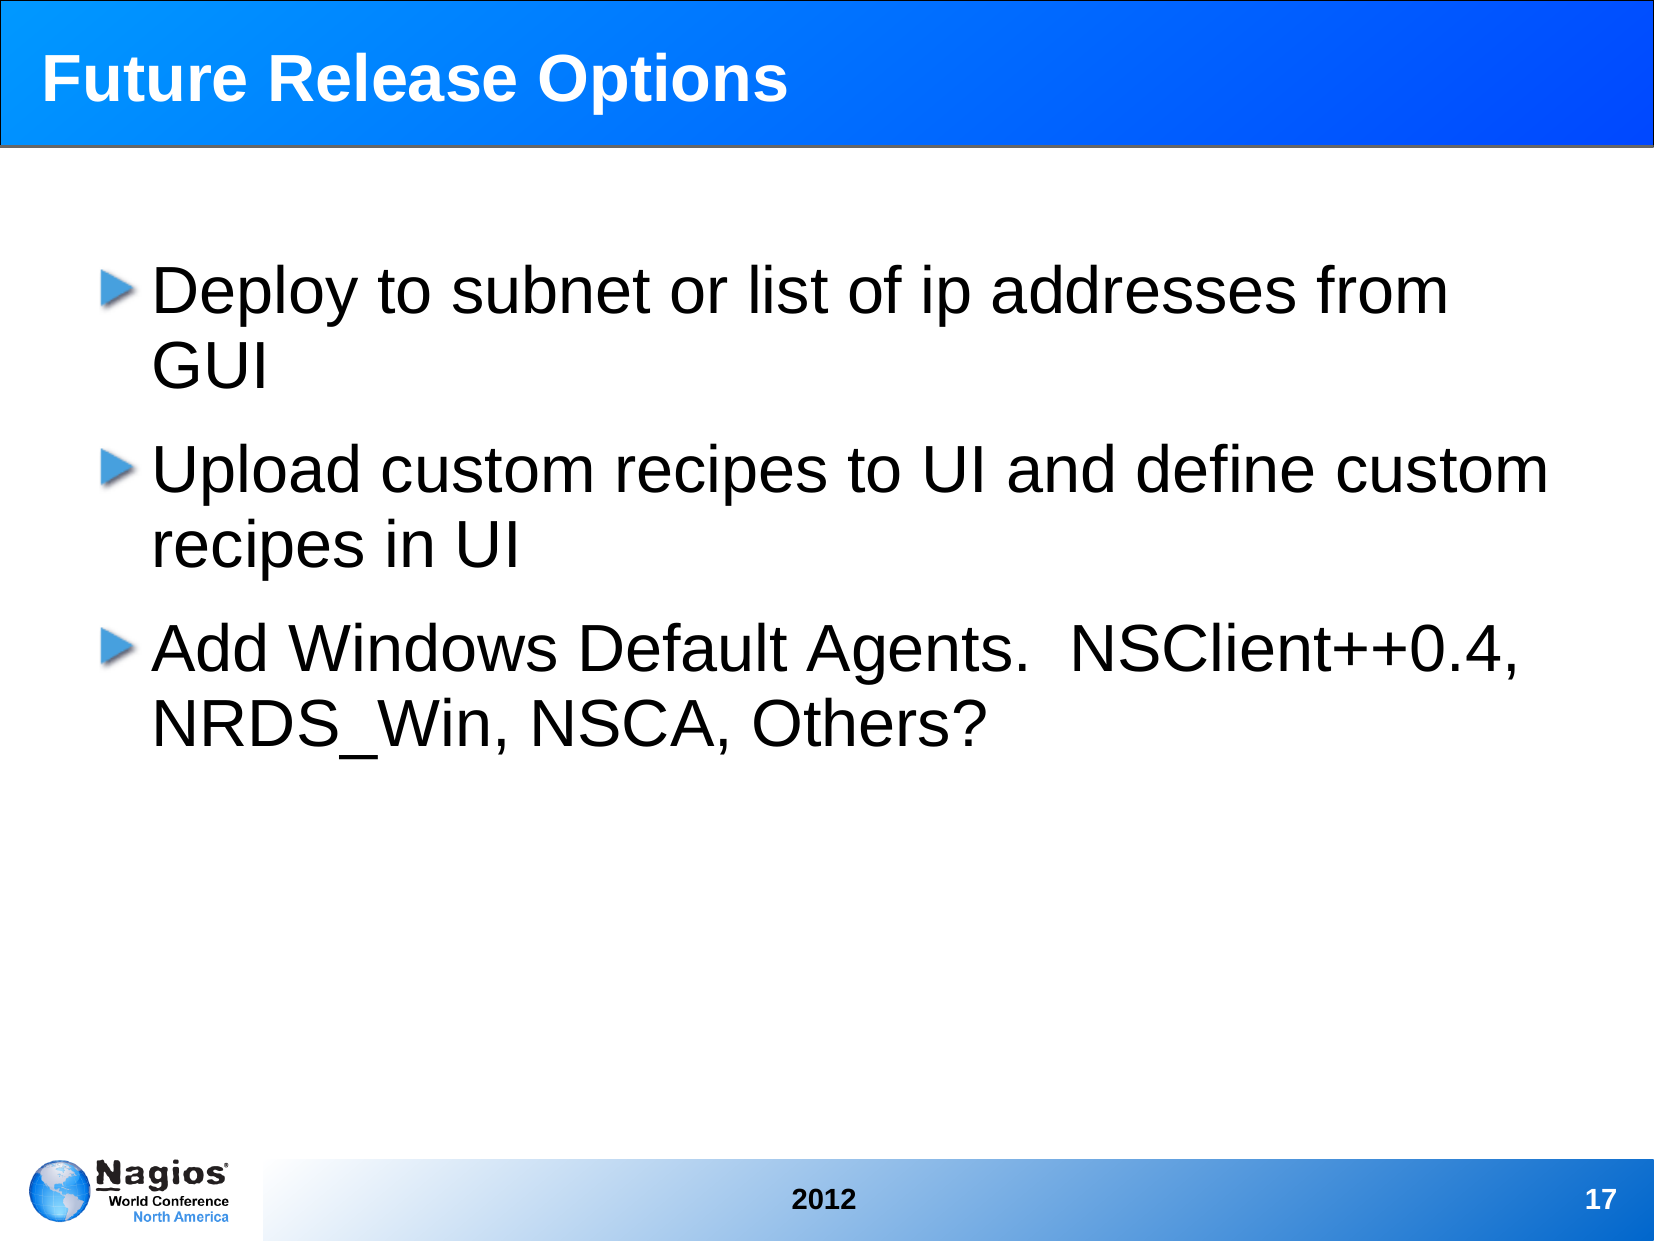

# Future Release Options
Deploy to subnet or list of ip addresses from GUI
Upload custom recipes to UI and define custom recipes in UI
Add Windows Default Agents. NSClient++0.4, NRDS_Win, NSCA, Others?
2011
17